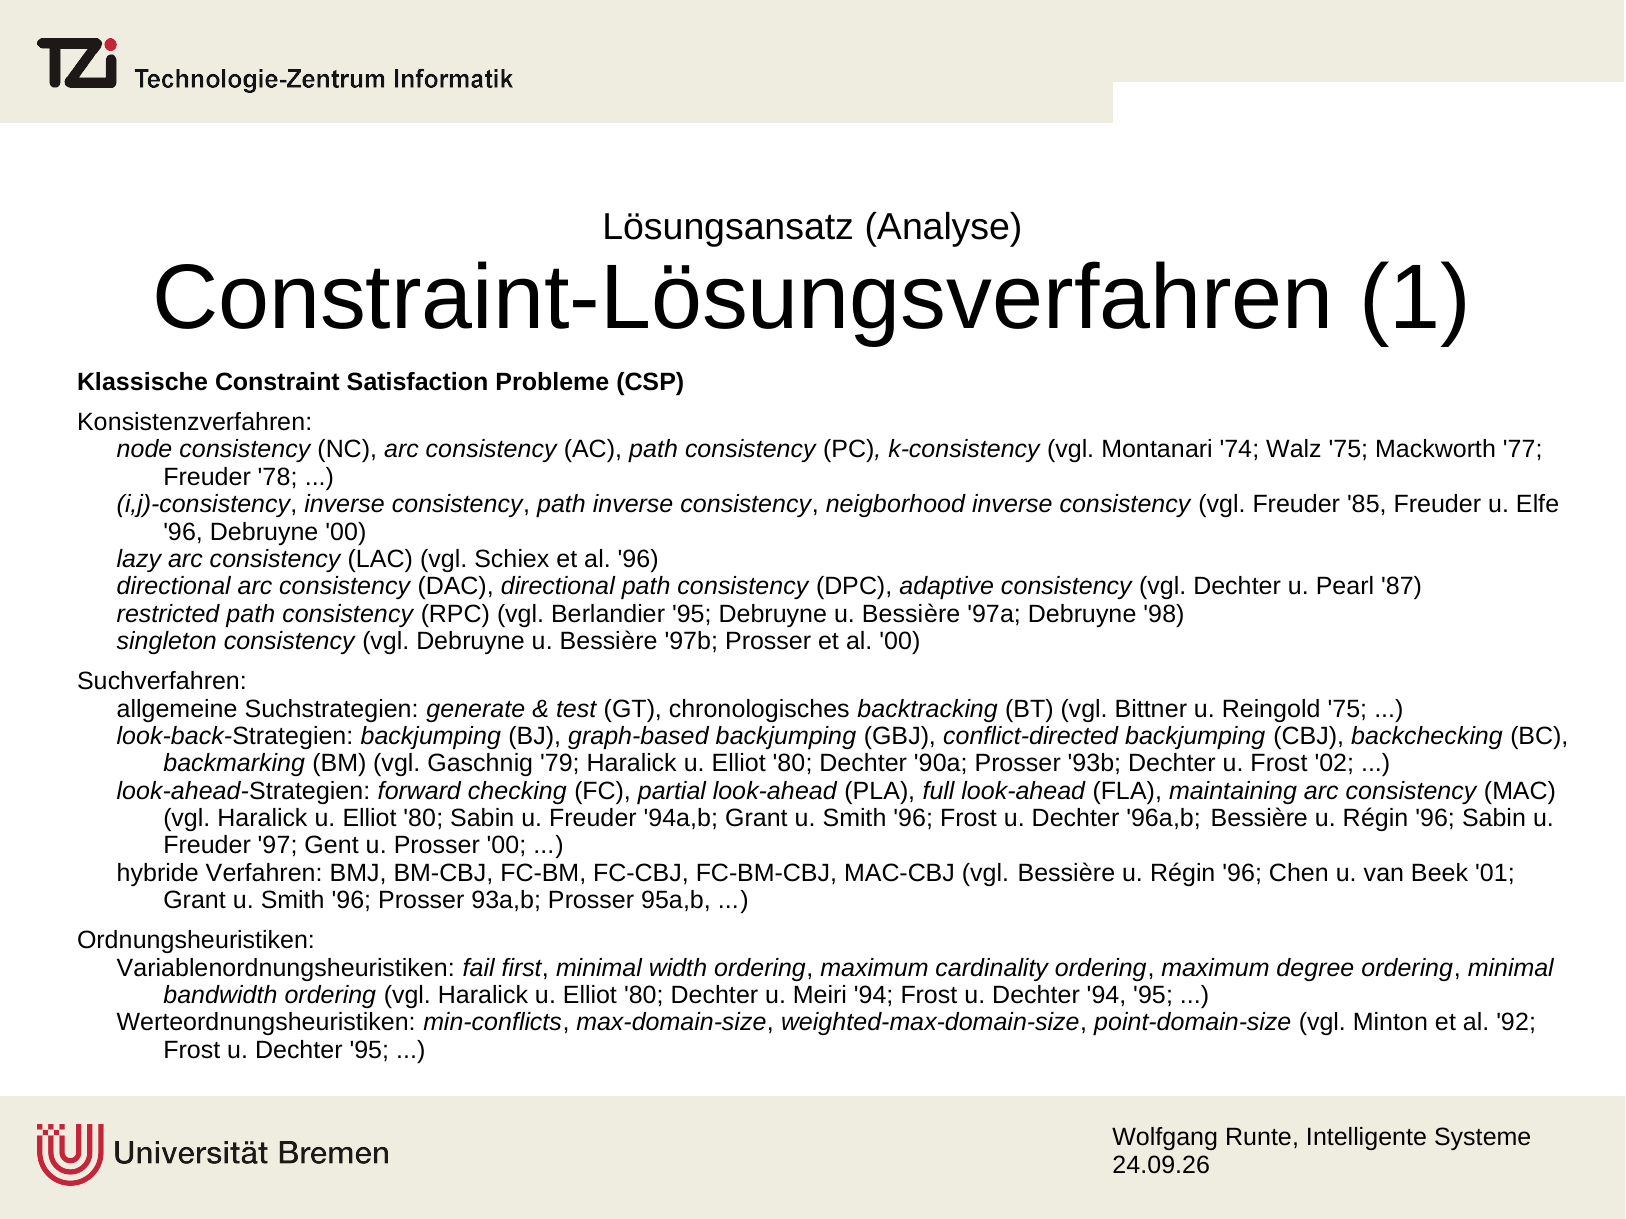

# Lösungsansatz (Analyse) Constraint-Lösungsverfahren (1)
Klassische Constraint Satisfaction Probleme (CSP)
Konsistenzverfahren:
node consistency (NC), arc consistency (AC), path consistency (PC), k-consistency (vgl. Montanari '74; Walz '75; Mackworth '77; Freuder '78; ...)
(i,j)-consistency, inverse consistency, path inverse consistency, neigborhood inverse consistency (vgl. Freuder '85, Freuder u. Elfe '96, Debruyne '00)
lazy arc consistency (LAC) (vgl. Schiex et al. '96)
directional arc consistency (DAC), directional path consistency (DPC), adaptive consistency (vgl. Dechter u. Pearl '87)
restricted path consistency (RPC) (vgl. Berlandier '95; Debruyne u. Bessière '97a; Debruyne '98)
singleton consistency (vgl. Debruyne u. Bessière '97b; Prosser et al. '00)
Suchverfahren:
allgemeine Suchstrategien: generate & test (GT), chronologisches backtracking (BT) (vgl. Bittner u. Reingold '75; ...)
look-back-Strategien: backjumping (BJ), graph-based backjumping (GBJ), conflict-directed backjumping (CBJ), backchecking (BC), backmarking (BM) (vgl. Gaschnig '79; Haralick u. Elliot '80; Dechter '90a; Prosser '93b; Dechter u. Frost '02; ...)
look-ahead-Strategien: forward checking (FC), partial look-ahead (PLA), full look-ahead (FLA), maintaining arc consistency (MAC) (vgl. Haralick u. Elliot '80; Sabin u. Freuder '94a,b; Grant u. Smith '96; Frost u. Dechter '96a,b; Bessière u. Régin '96; Sabin u. Freuder '97; Gent u. Prosser '00; ...)
hybride Verfahren: BMJ, BM-CBJ, FC-BM, FC-CBJ, FC-BM-CBJ, MAC-CBJ (vgl. Bessière u. Régin '96; Chen u. van Beek '01; Grant u. Smith '96; Prosser 93a,b; Prosser 95a,b, ...)
Ordnungsheuristiken:
Variablenordnungsheuristiken: fail first, minimal width ordering, maximum cardinality ordering, maximum degree ordering, minimal bandwidth ordering (vgl. Haralick u. Elliot '80; Dechter u. Meiri '94; Frost u. Dechter '94, '95; ...)
Werteordnungsheuristiken: min-conflicts, max-domain-size, weighted-max-domain-size, point-domain-size (vgl. Minton et al. '92; Frost u. Dechter '95; ...)